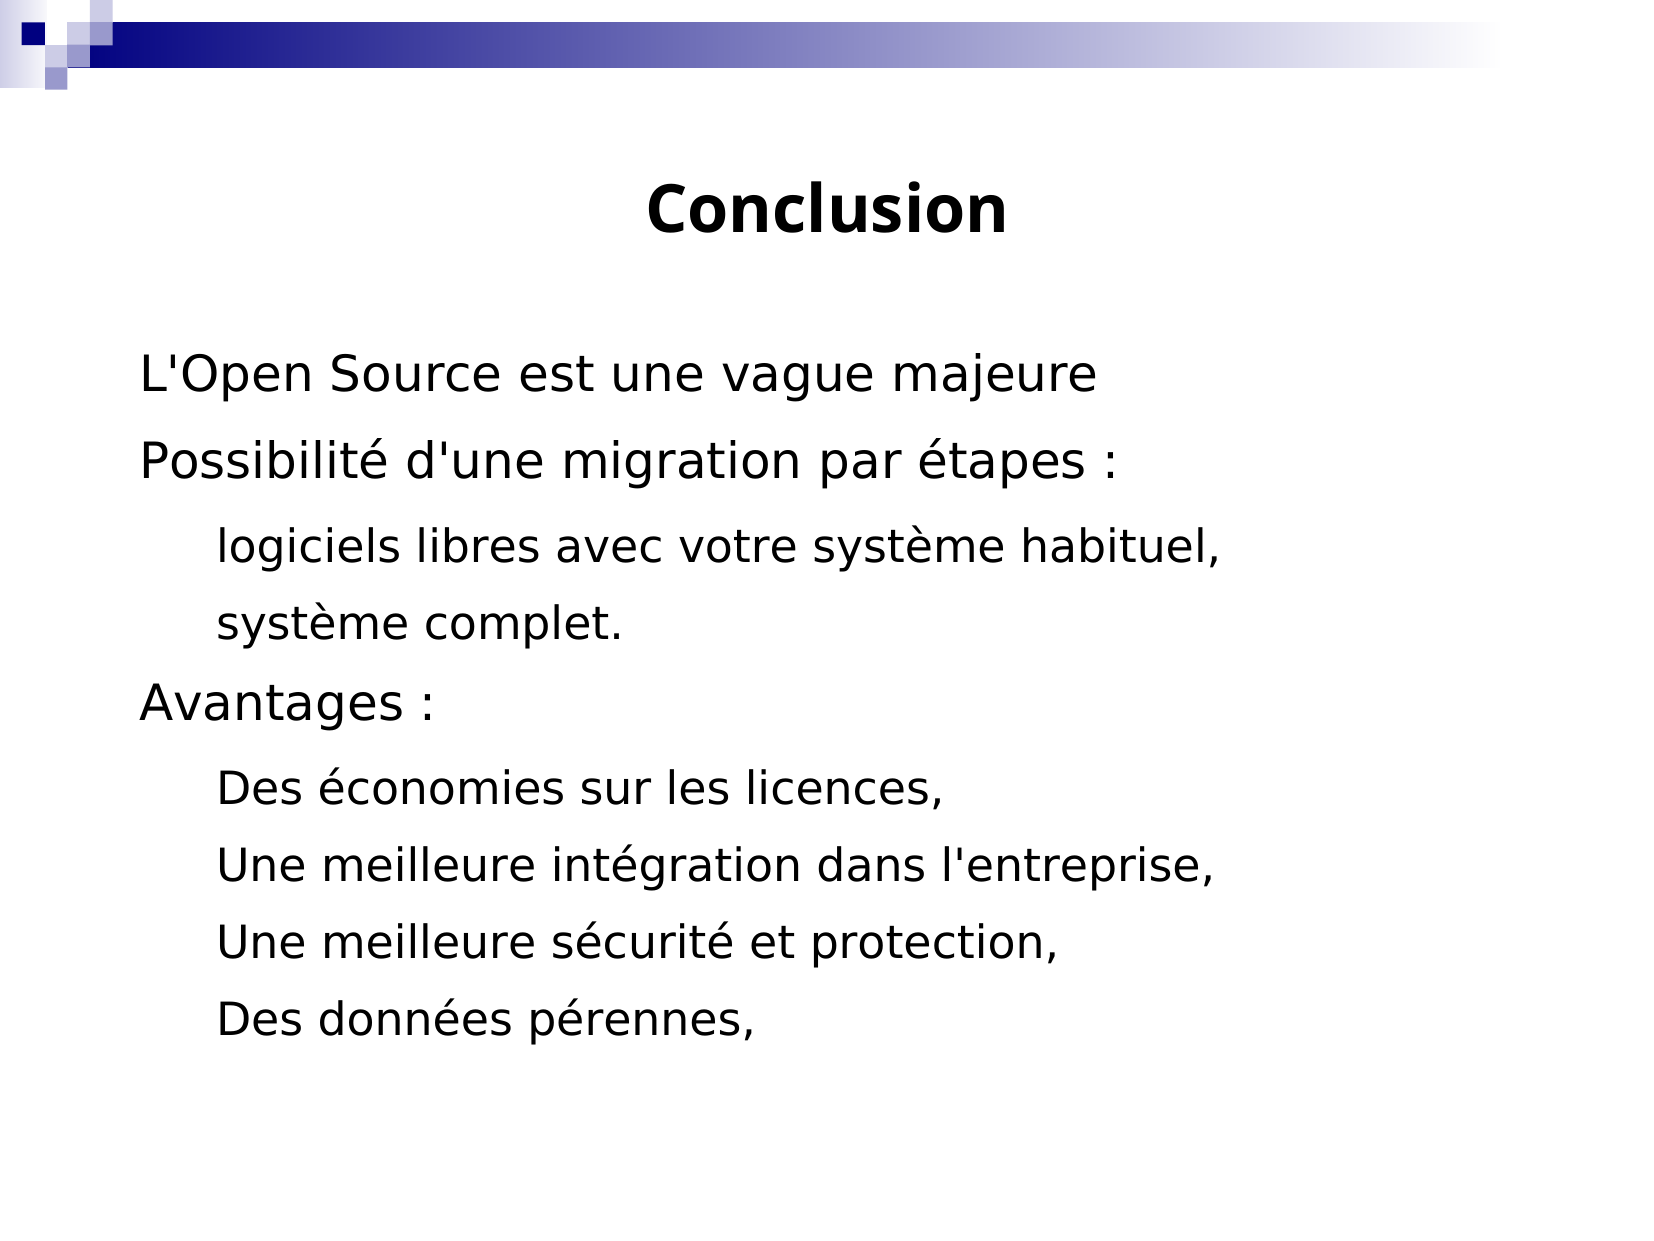

# Conclusion
L'Open Source est une vague majeure
Possibilité d'une migration par étapes :
logiciels libres avec votre système habituel,
système complet.
Avantages :
Des économies sur les licences,
Une meilleure intégration dans l'entreprise,
Une meilleure sécurité et protection,
Des données pérennes,